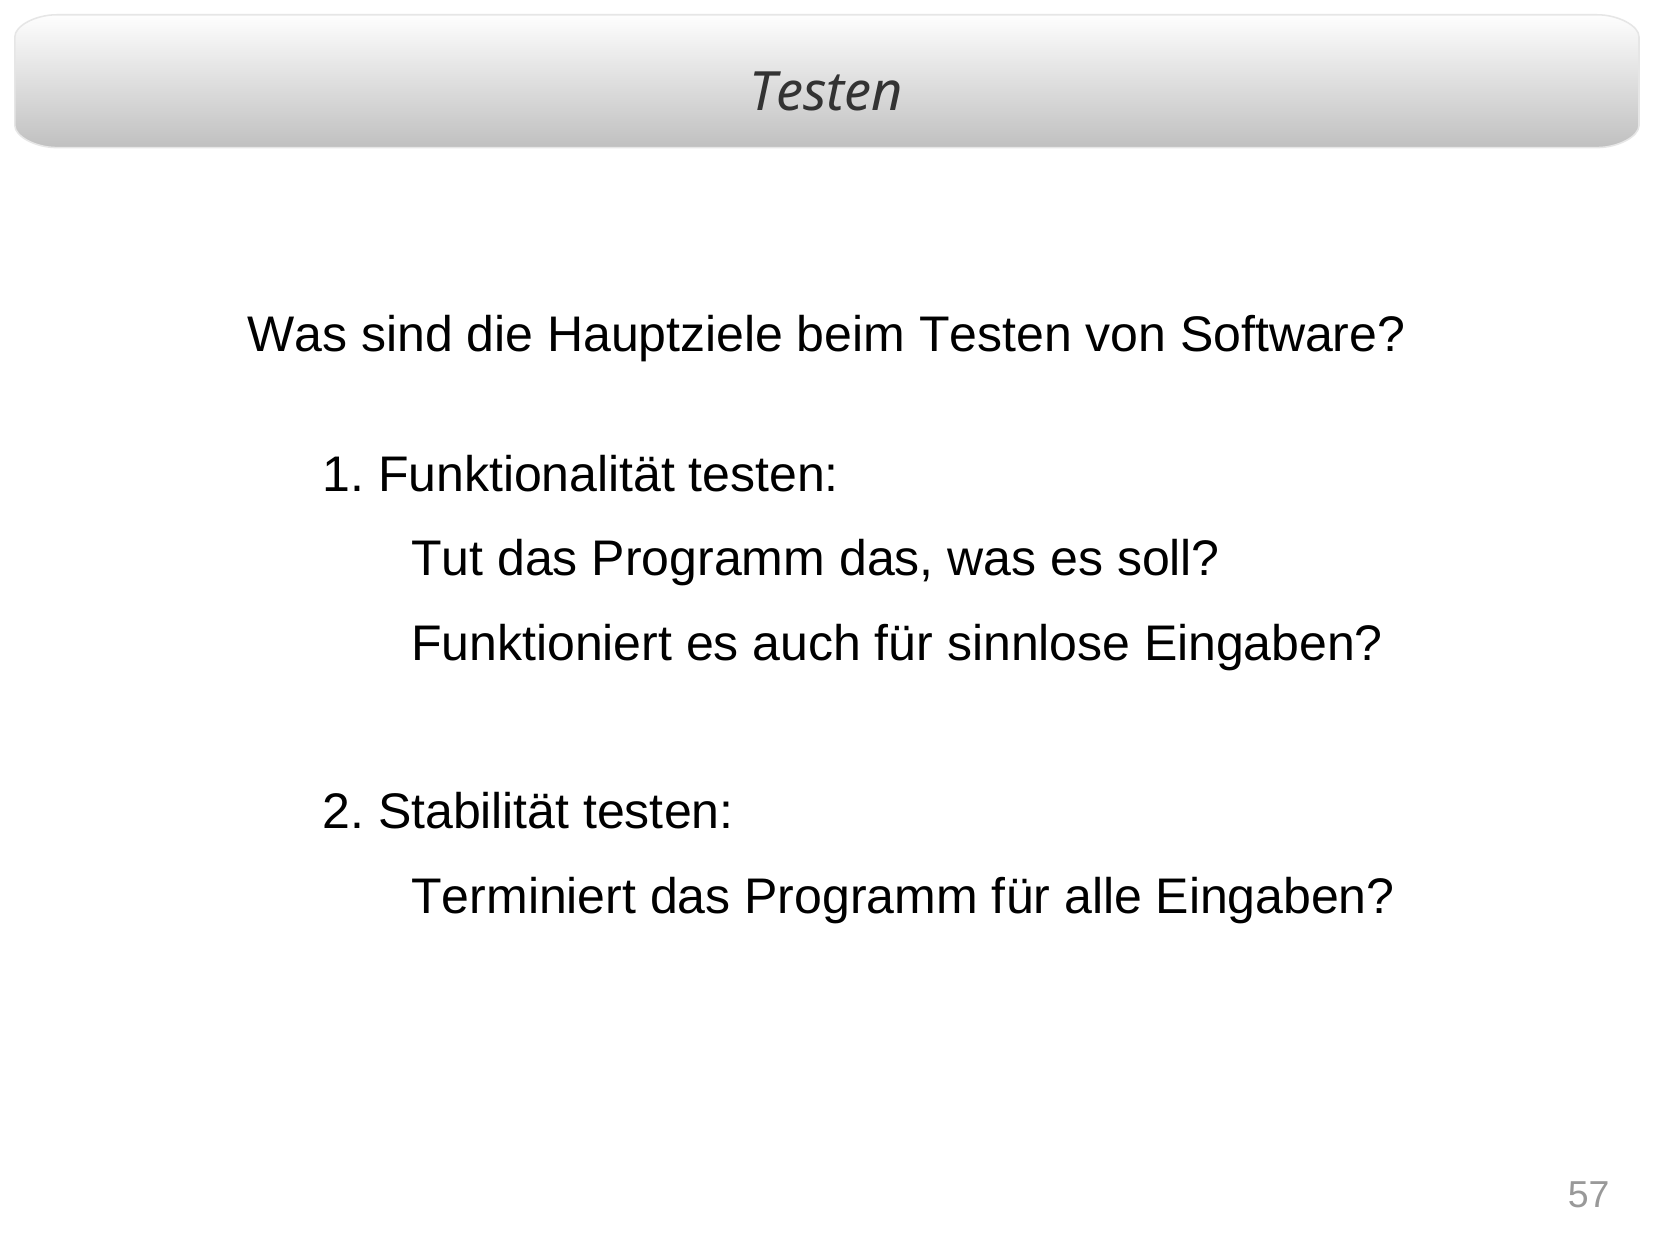

# Testen
Was sind die Hauptziele beim Testen von Software?
1. Funktionalität testen:
 Tut das Programm das, was es soll?
 Funktioniert es auch für sinnlose Eingaben?
2. Stabilität testen:
 Terminiert das Programm für alle Eingaben?